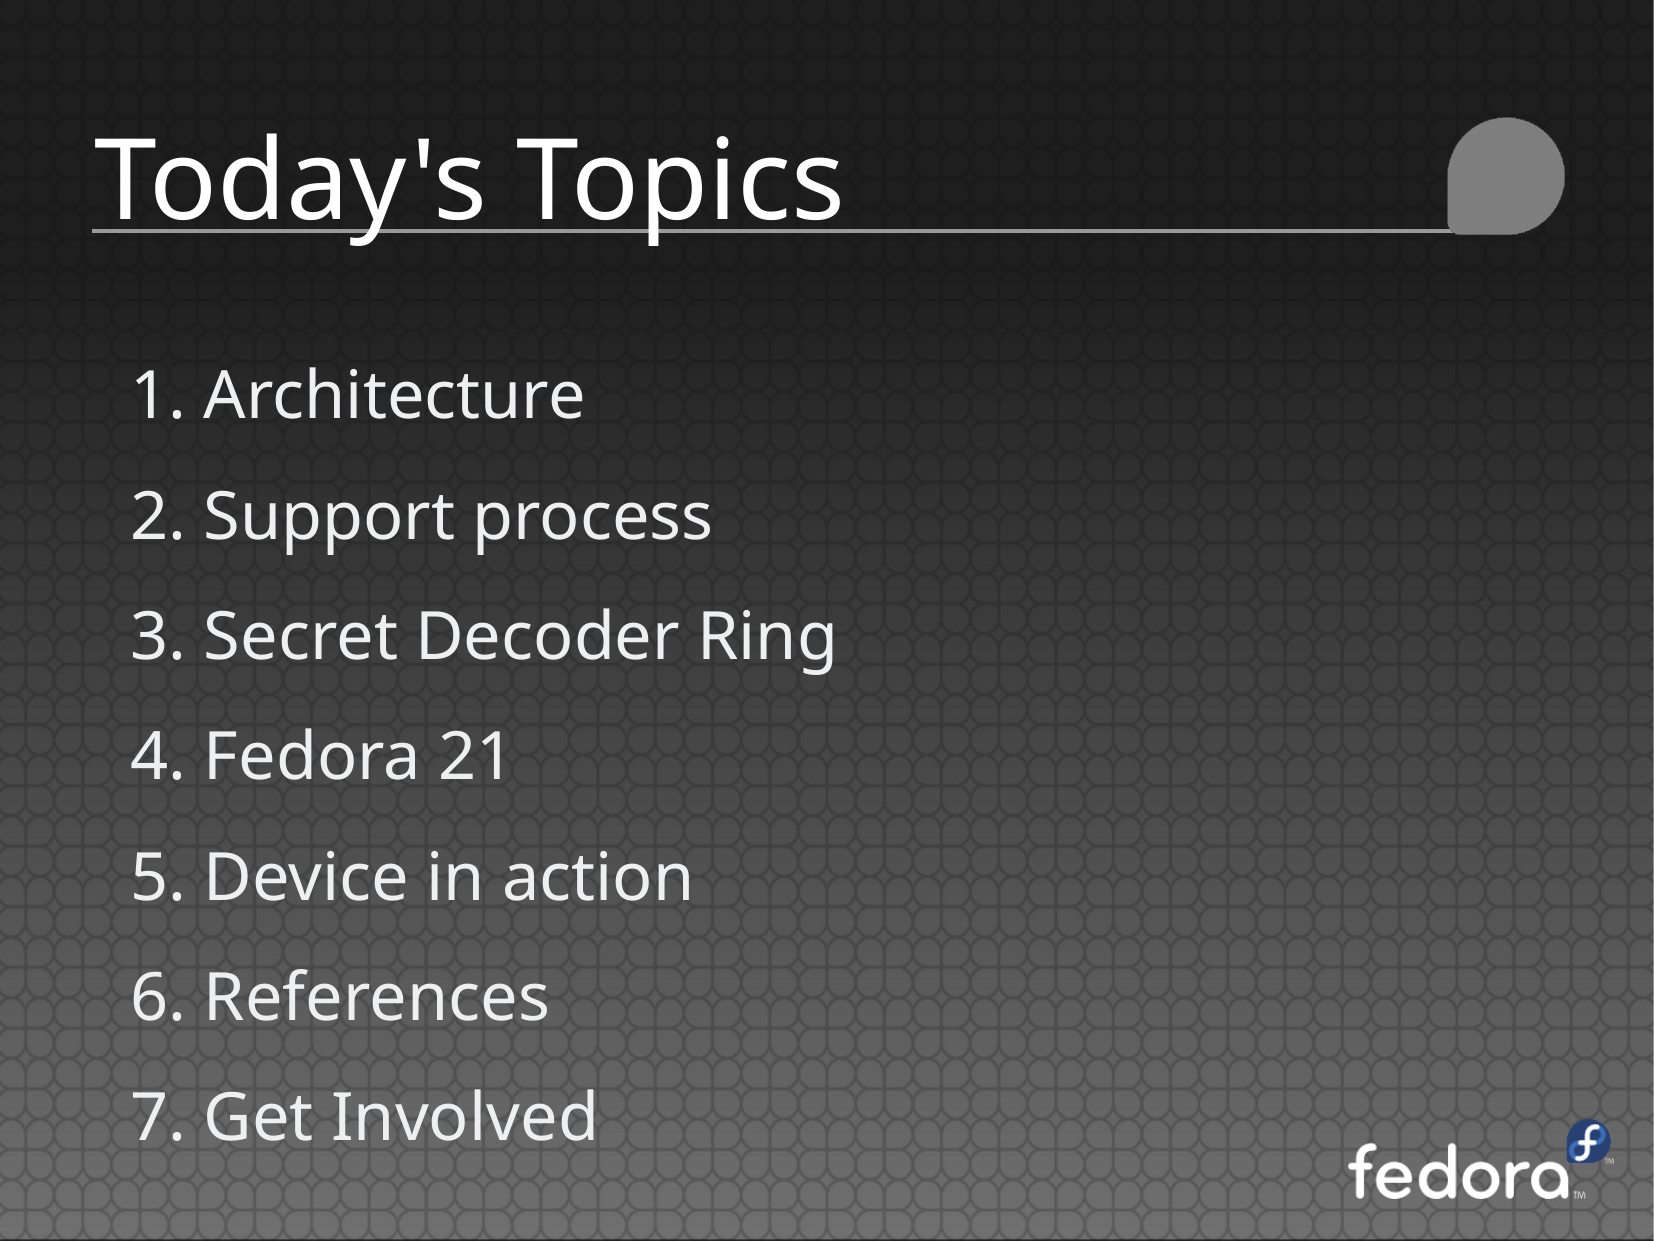

# Today's Topics
 Architecture
 Support process
 Secret Decoder Ring
 Fedora 21
 Device in action
 References
 Get Involved